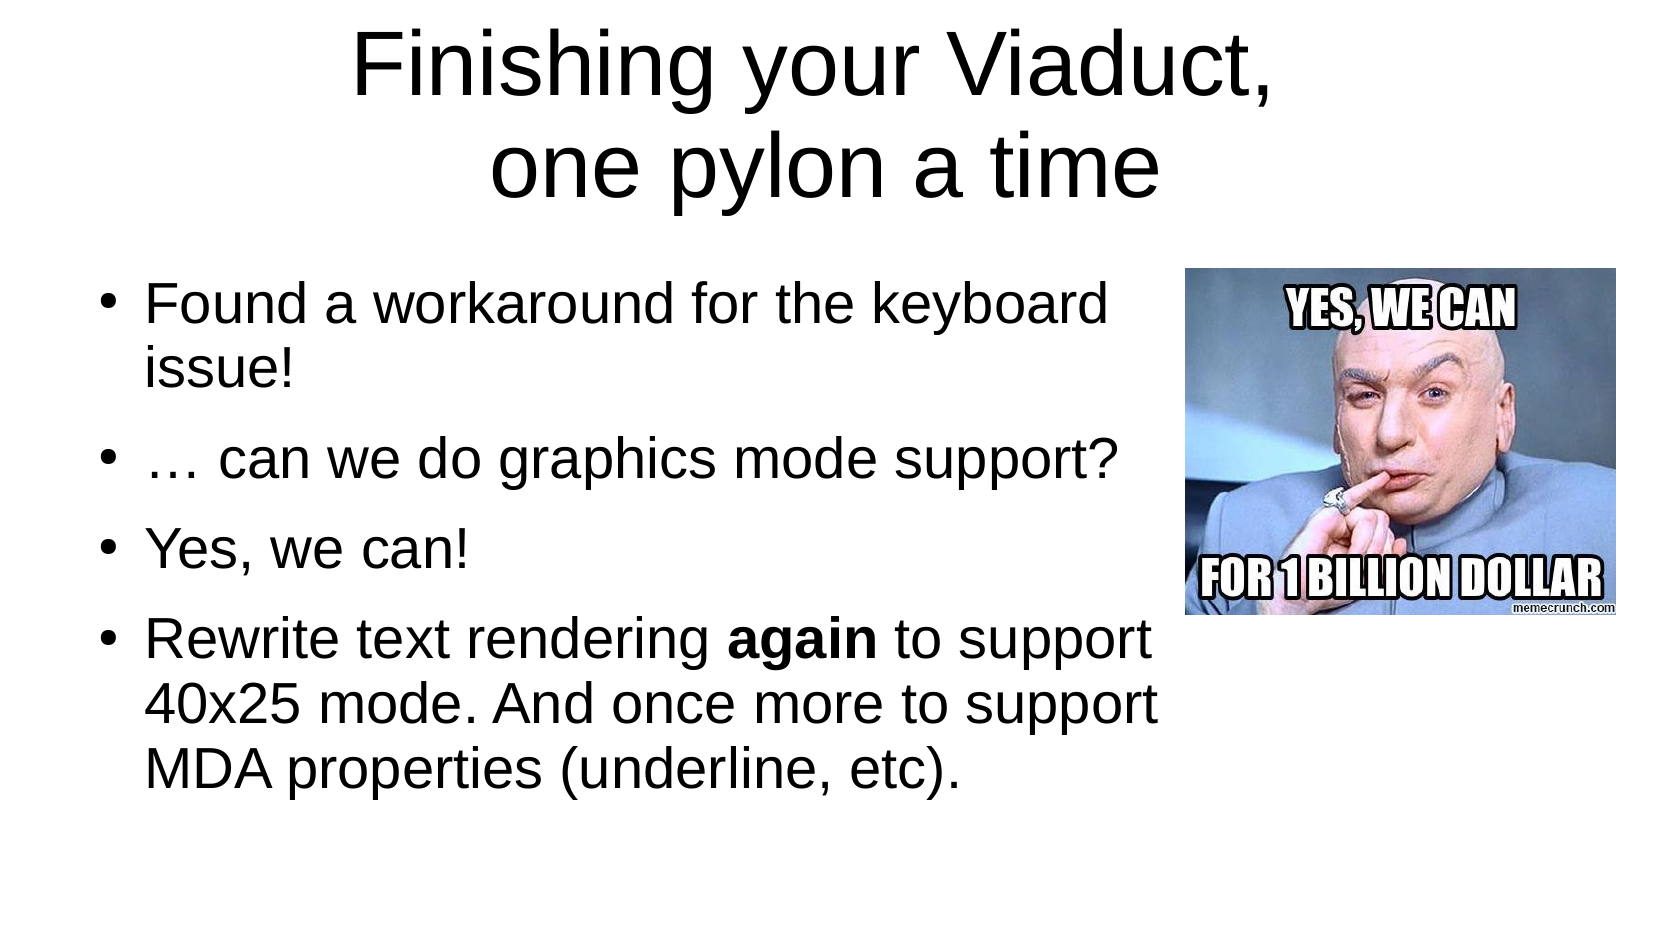

# Finishing your Viaduct, one pylon a time
Found a workaround for the keyboard issue!
… can we do graphics mode support?
Yes, we can!
Rewrite text rendering again to support 40x25 mode. And once more to support MDA properties (underline, etc).